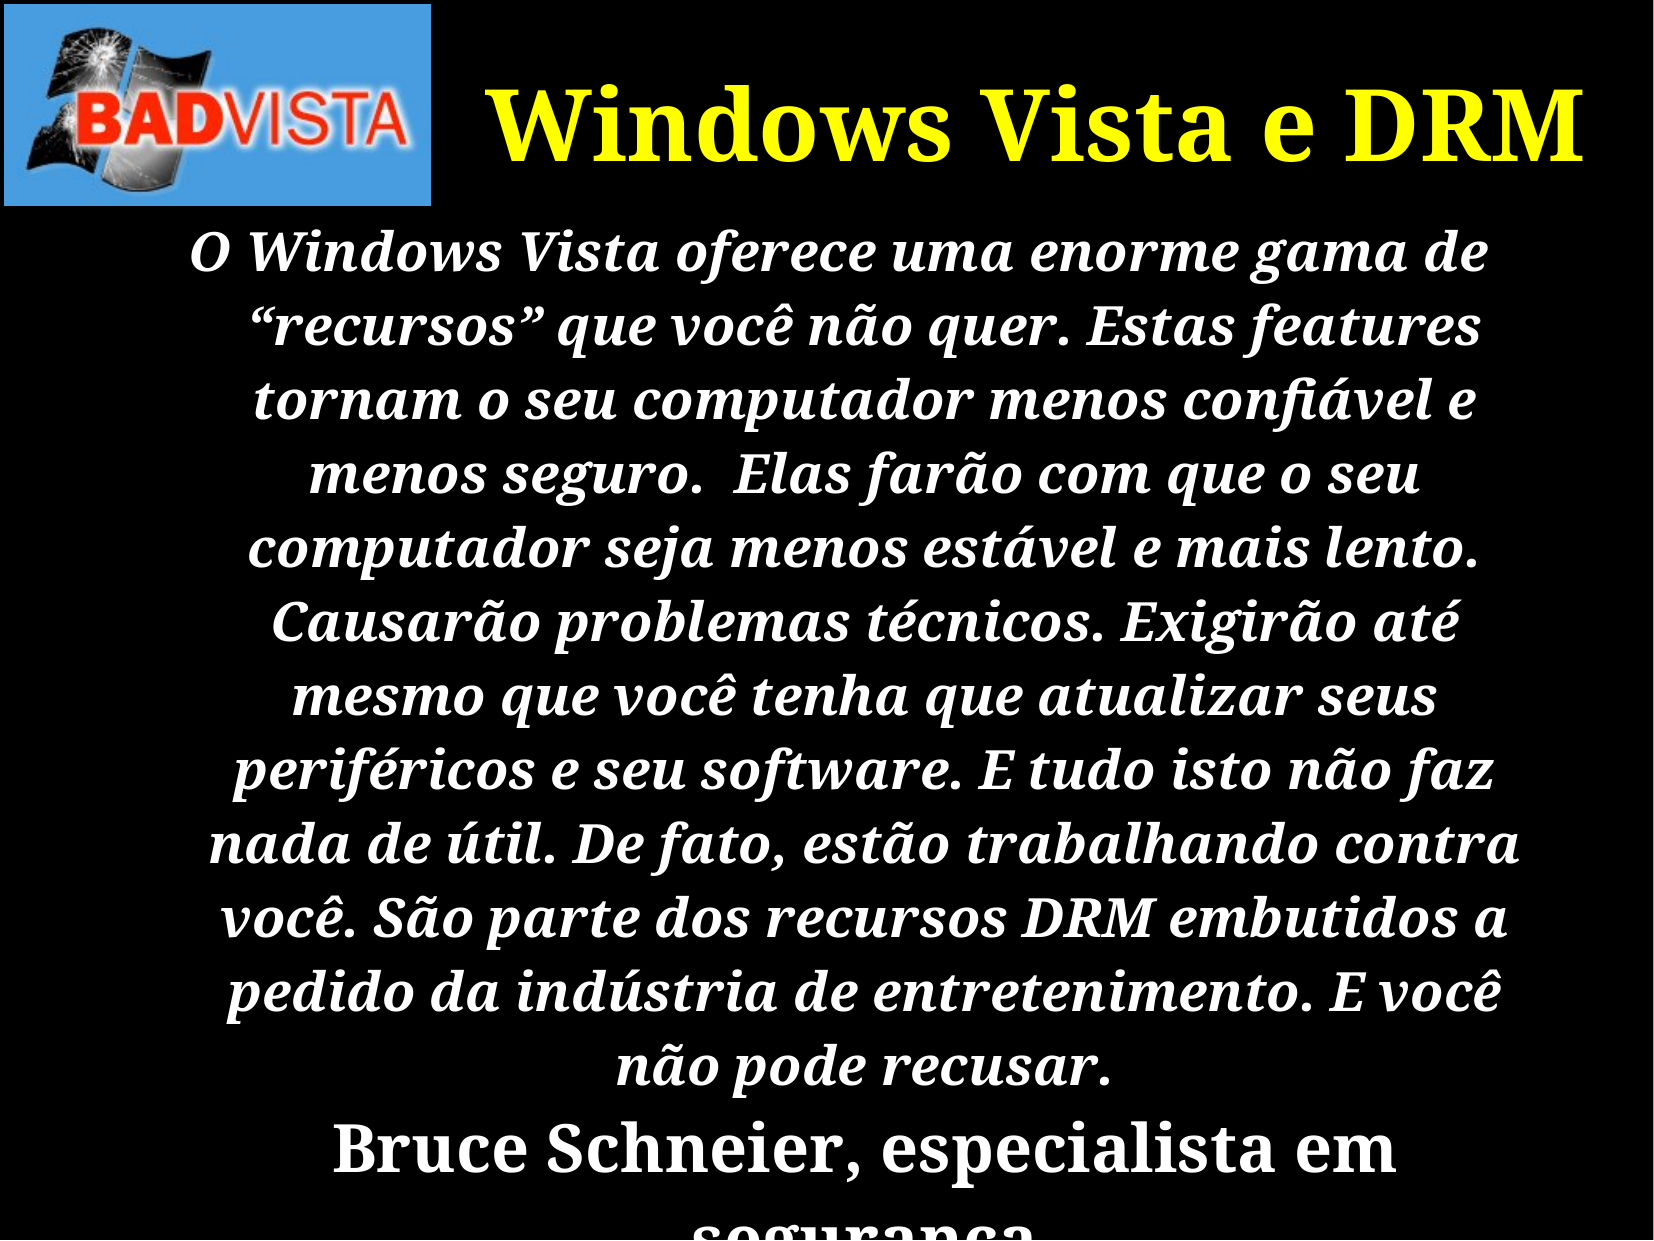

# Windows Vista e DRM
O Windows Vista oferece uma enorme gama de “recursos” que você não quer. Estas features tornam o seu computador menos confiável e menos seguro. Elas farão com que o seu computador seja menos estável e mais lento. Causarão problemas técnicos. Exigirão até mesmo que você tenha que atualizar seus periféricos e seu software. E tudo isto não faz nada de útil. De fato, estão trabalhando contra você. São parte dos recursos DRM embutidos a pedido da indústria de entretenimento. E você não pode recusar.
Bruce Schneier, especialista em segurança
http://www.schneier.com/blog/archives/2007/02/drm_in_windows_1.html